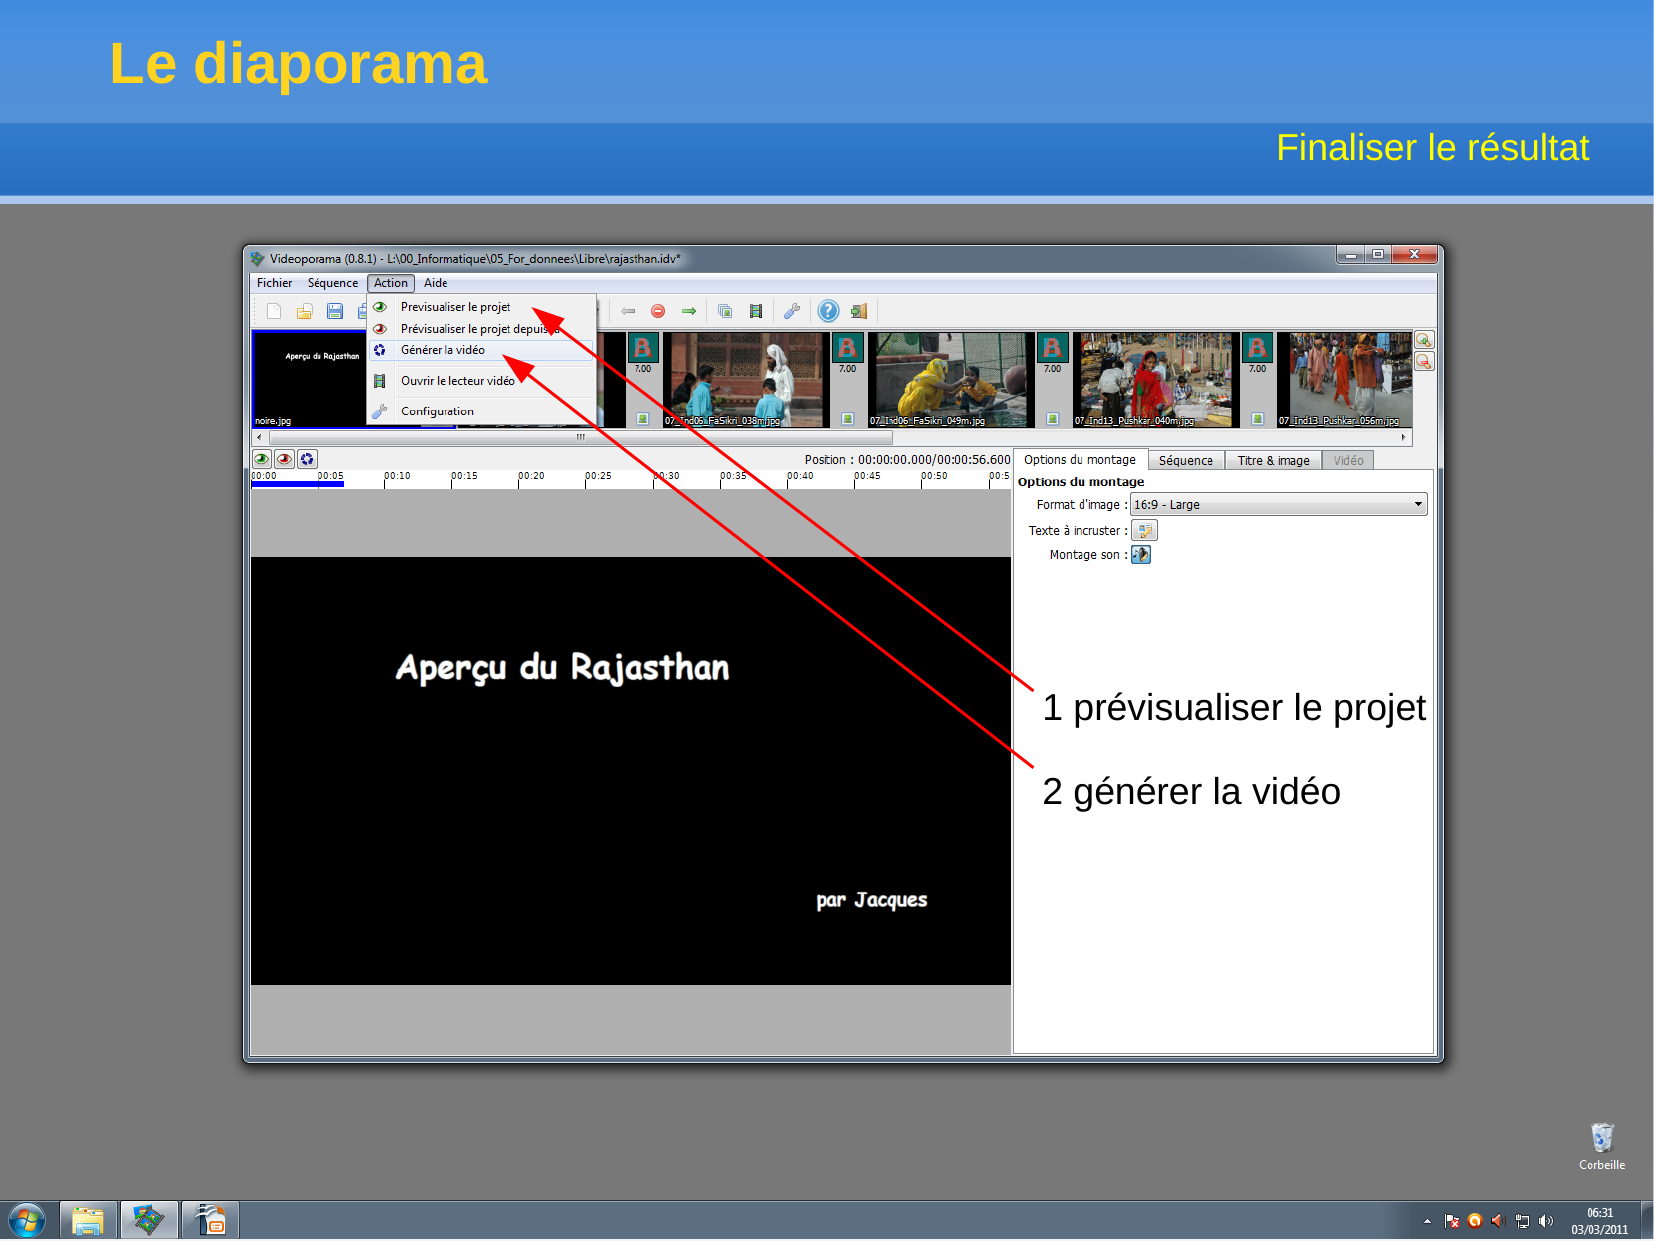

Le diaporama
 Finaliser le résultat
1 prévisualiser le projet
2 générer la vidéo